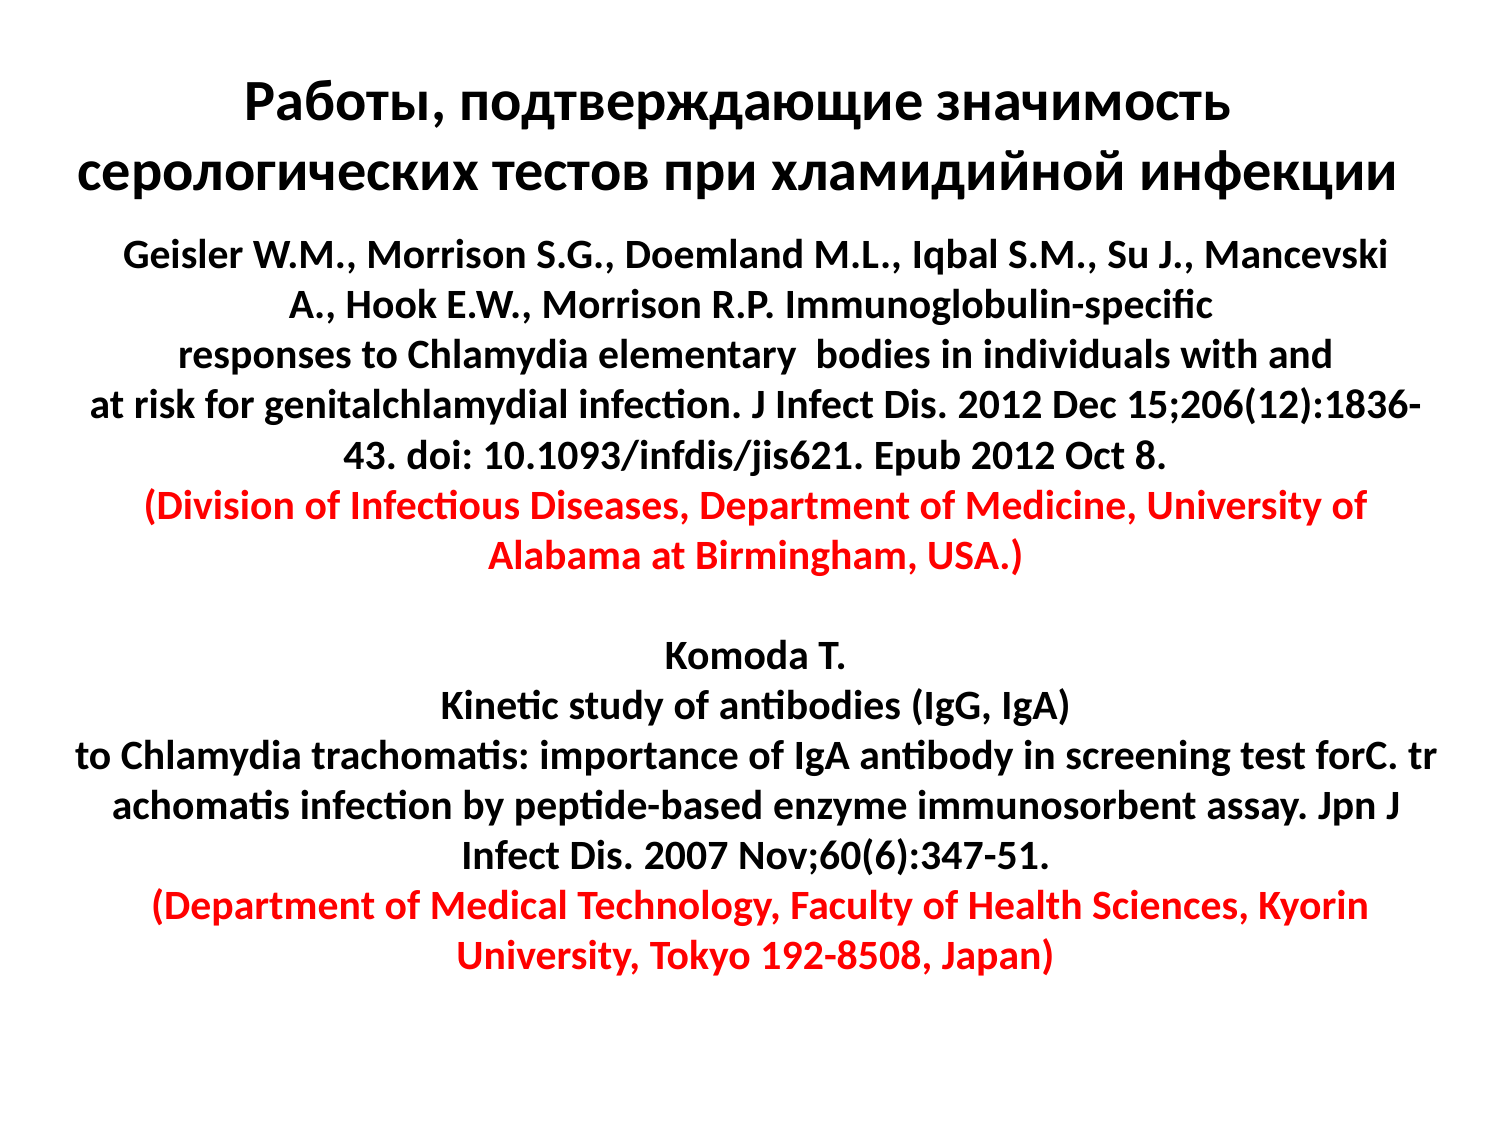

# Работы, подтверждающие значимость серологических тестов при хламидийной инфекции
Geisler W.M., Morrison S.G., Doemland M.L., Iqbal S.M., Su J., Mancevski A., Hook E.W., Morrison R.P. Immunoglobulin-specific  responses to Chlamydia elementary  bodies in individuals with and at risk for genitalchlamydial infection. J Infect Dis. 2012 Dec 15;206(12):1836-43. doi: 10.1093/infdis/jis621. Epub 2012 Oct 8.
(Division of Infectious Diseases, Department of Medicine, University of Alabama at Birmingham, USA.)
Komoda T.
Kinetic study of antibodies (IgG, IgA) to Chlamydia trachomatis: importance of IgA antibody in screening test forC. trachomatis infection by peptide-based enzyme immunosorbent assay. Jpn J Infect Dis. 2007 Nov;60(6):347-51.
 (Department of Medical Technology, Faculty of Health Sciences, Kyorin University, Tokyo 192-8508, Japan)